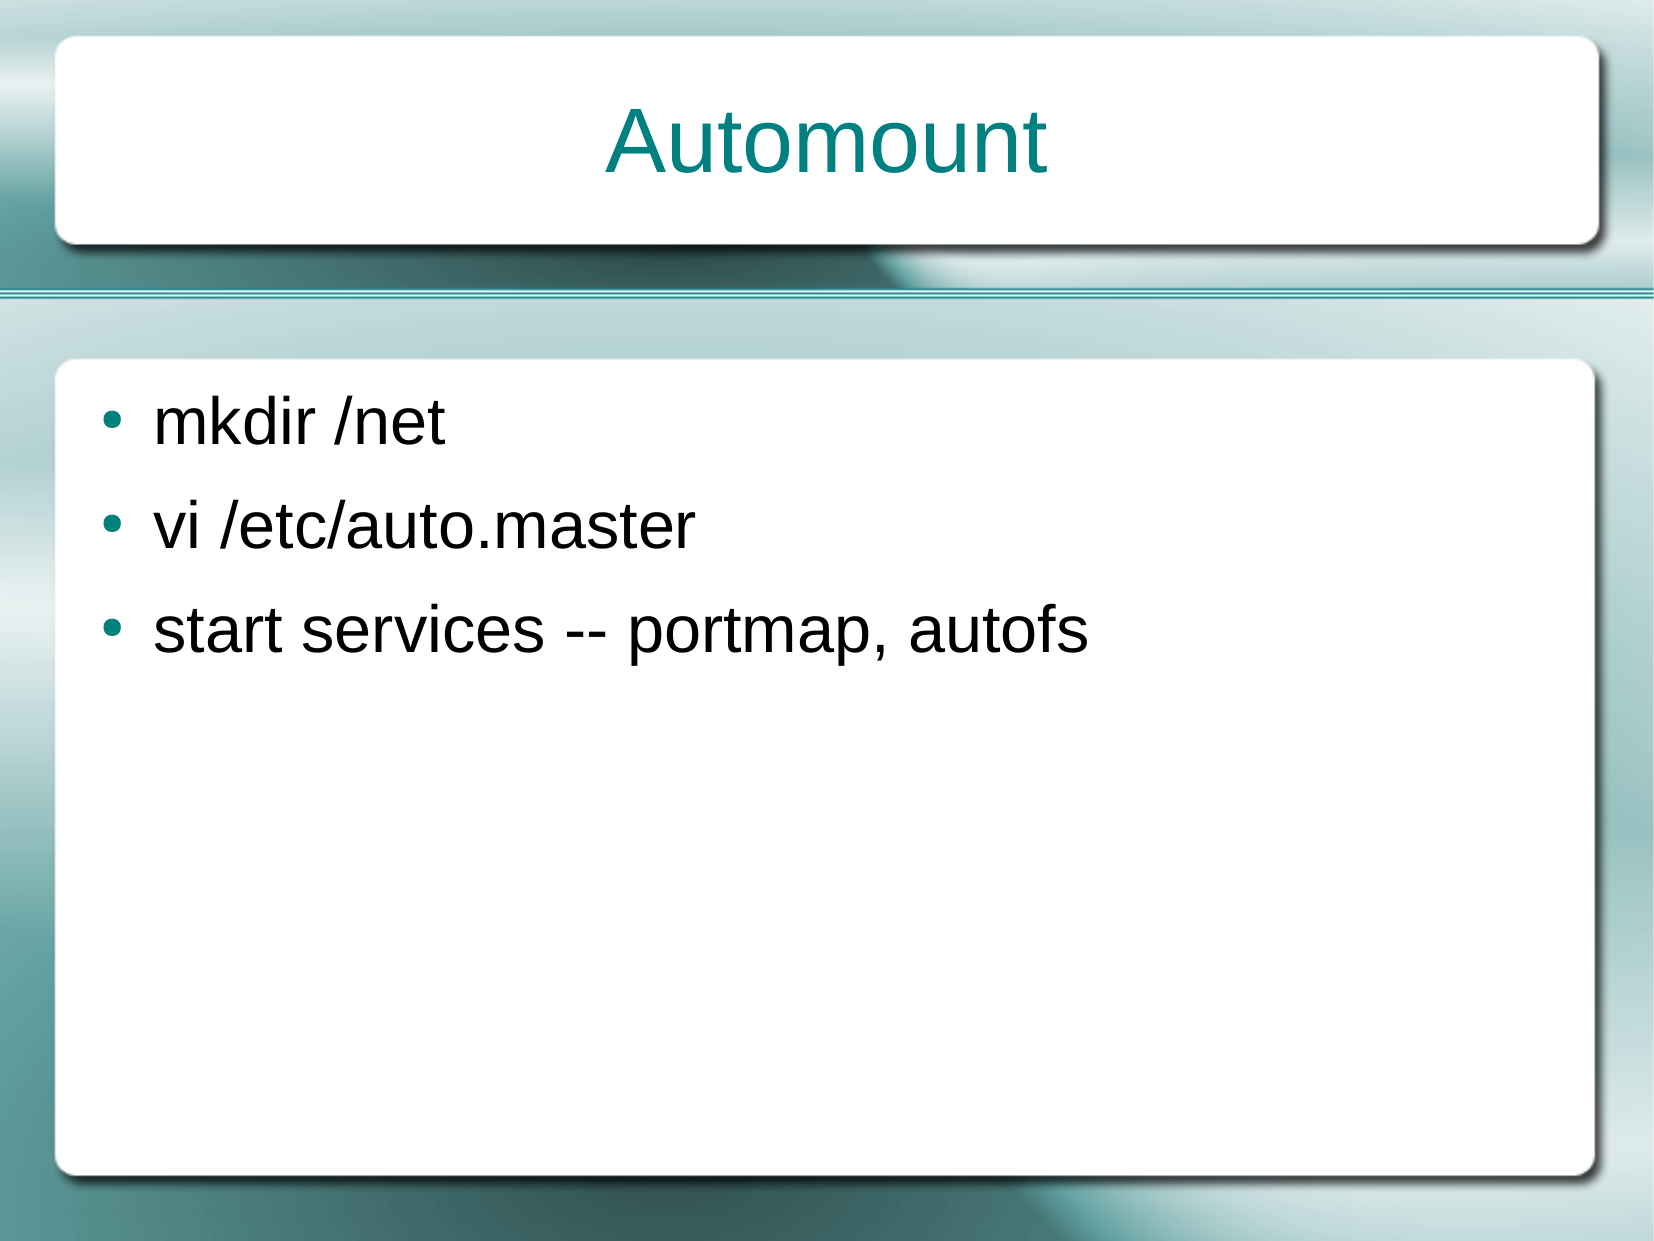

# Automount
mkdir /net
vi /etc/auto.master
start services -- portmap, autofs